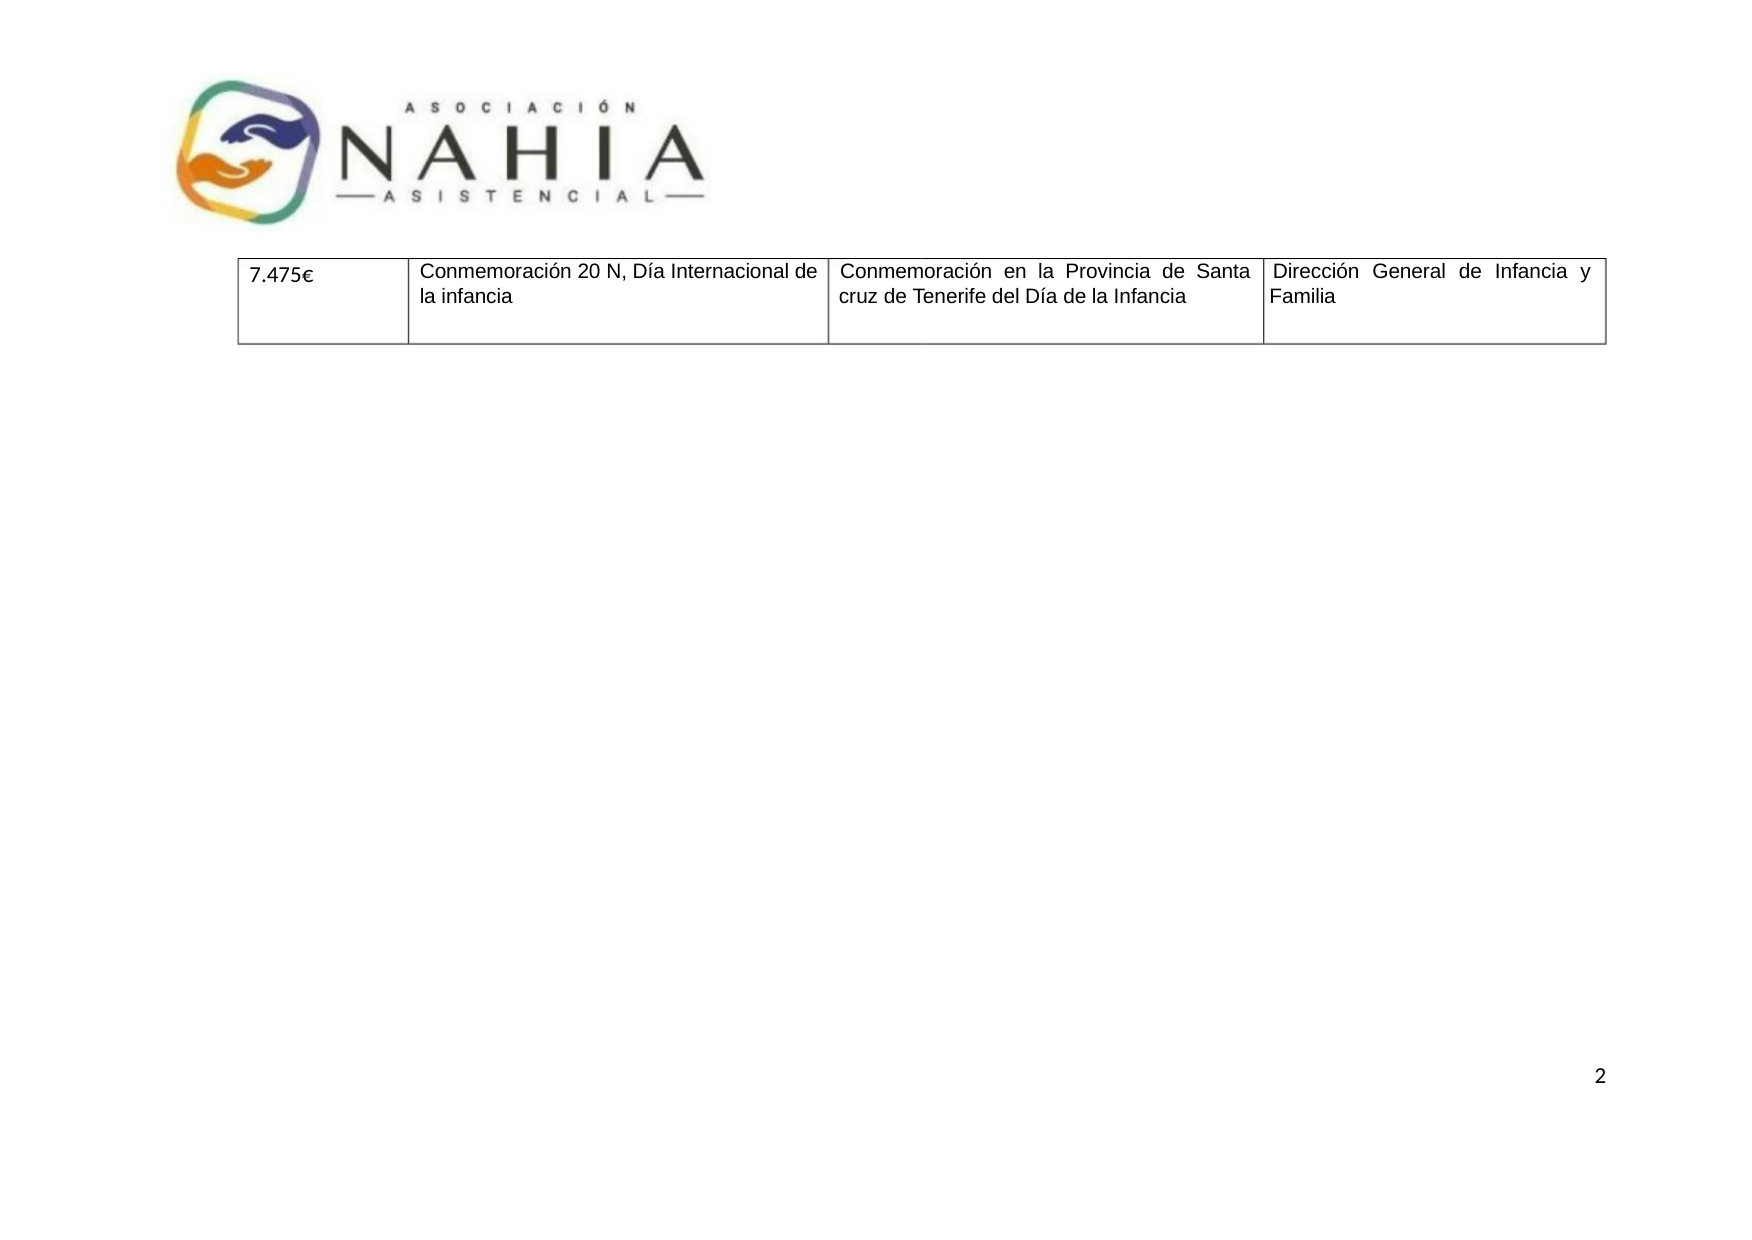

7.475€
Conmemoración 20 N, Día Internacional de Conmemoración en la Provincia de Santa Dirección General de Infancia y
la infancia cruz de Tenerife del Día de la Infancia Familia
2